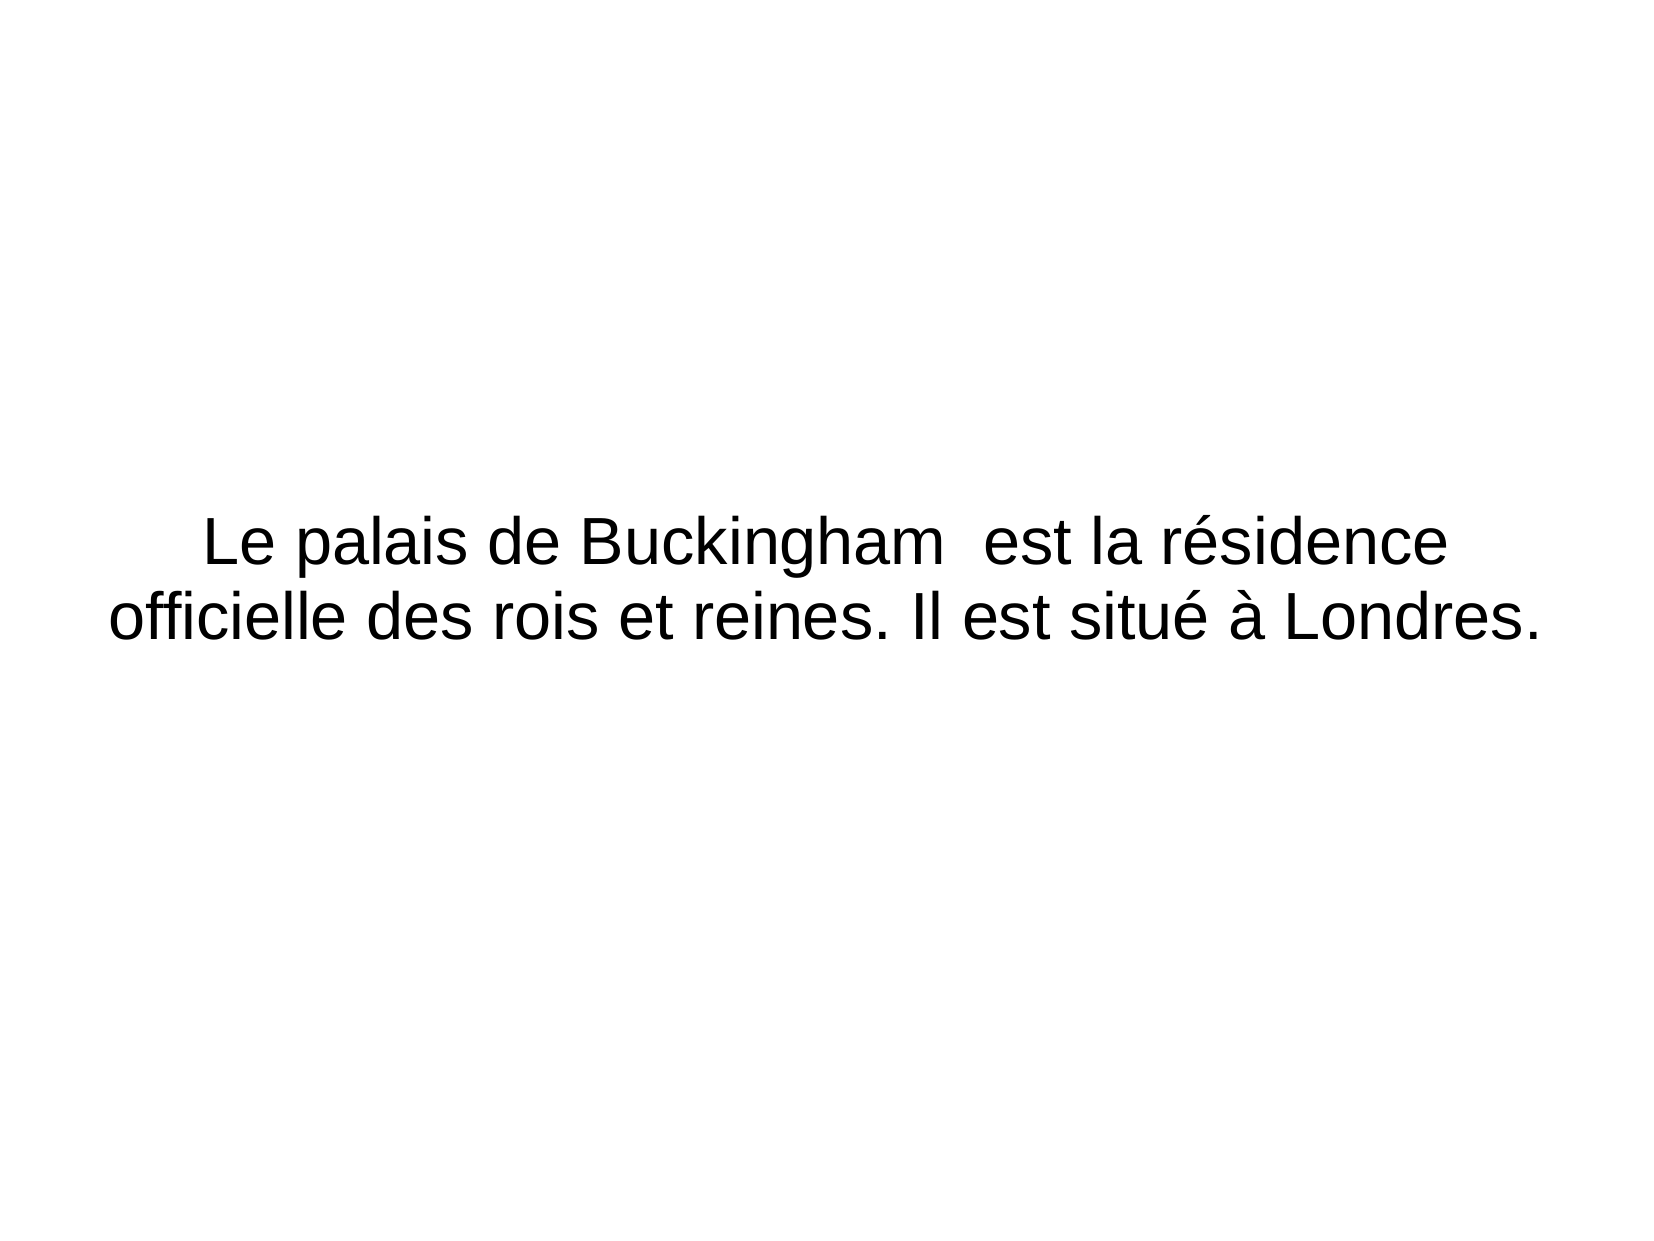

# Le palais de Buckingham est la résidence officielle des rois et reines. Il est situé à Londres.